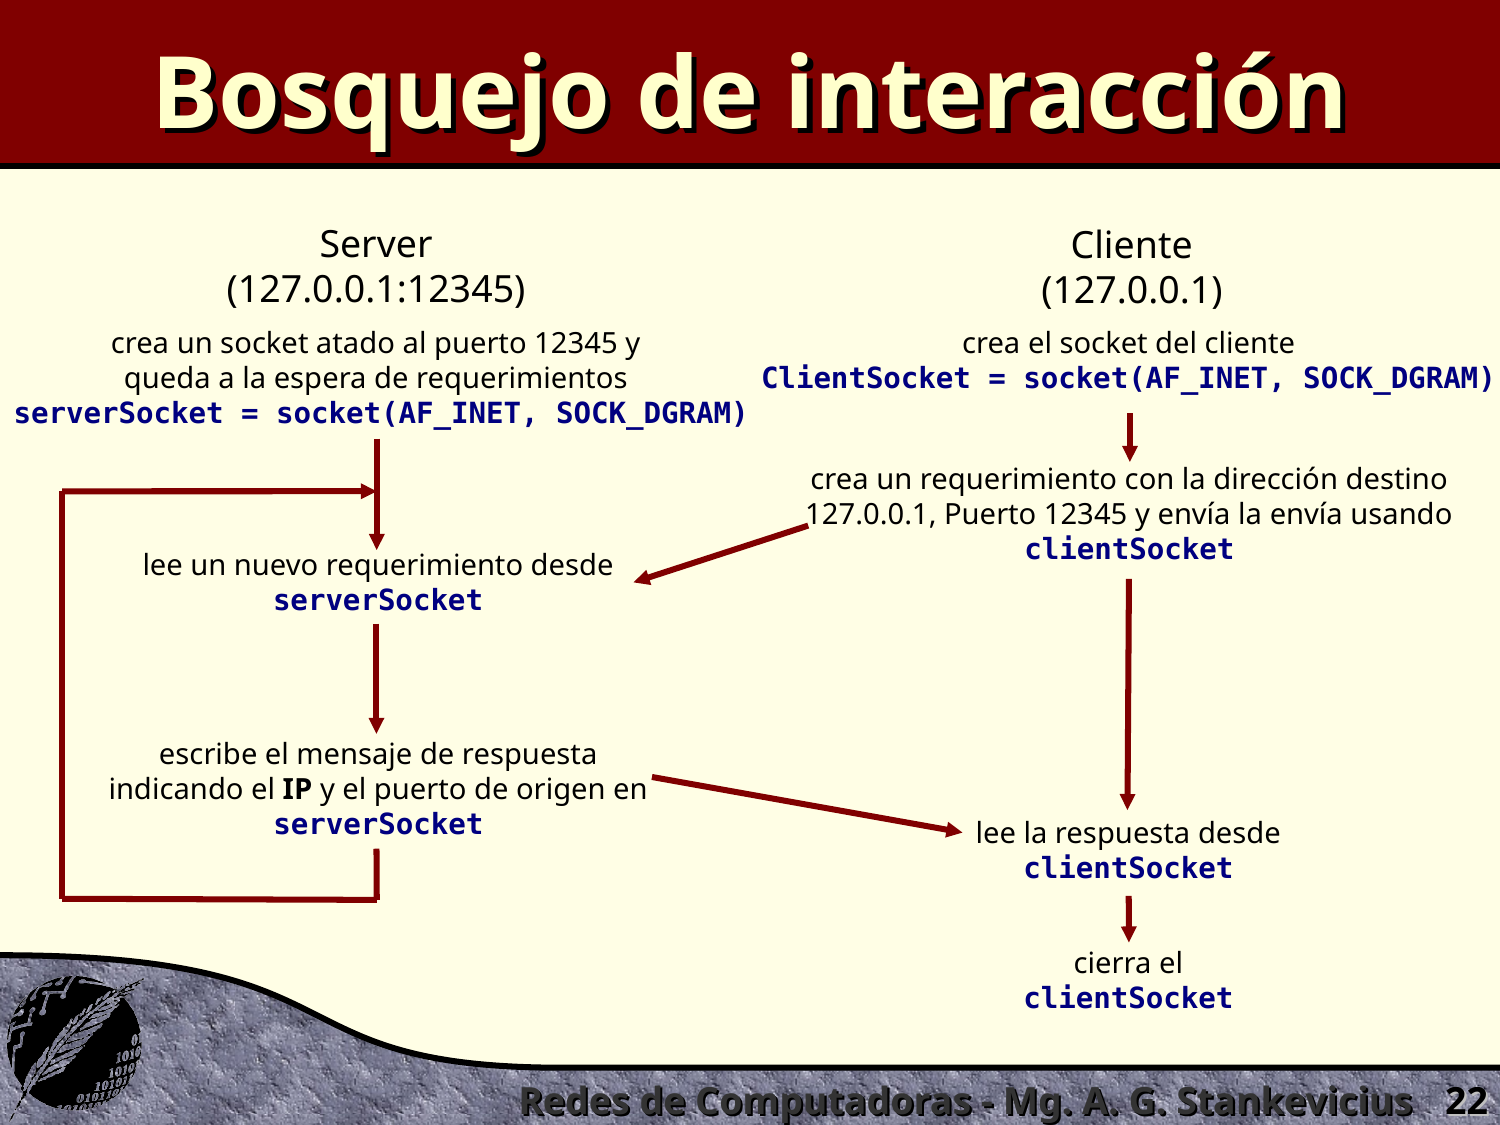

# Bosquejo de interacción
Server
(127.0.0.1:12345)
Cliente
(127.0.0.1)
crea el socket del cliente
ClientSocket = socket(AF_INET, SOCK_DGRAM)
crea un socket atado al puerto 12345 y
queda a la espera de requerimientos
serverSocket = socket(AF_INET, SOCK_DGRAM)
crea un requerimiento con la dirección destino
127.0.0.1, Puerto 12345 y envía la envía usando
clientSocket
lee un nuevo requerimiento desde
serverSocket
escribe el mensaje de respuesta
indicando el IP y el puerto de origen en
serverSocket
lee la respuesta desde
clientSocket
cierra el
clientSocket
22